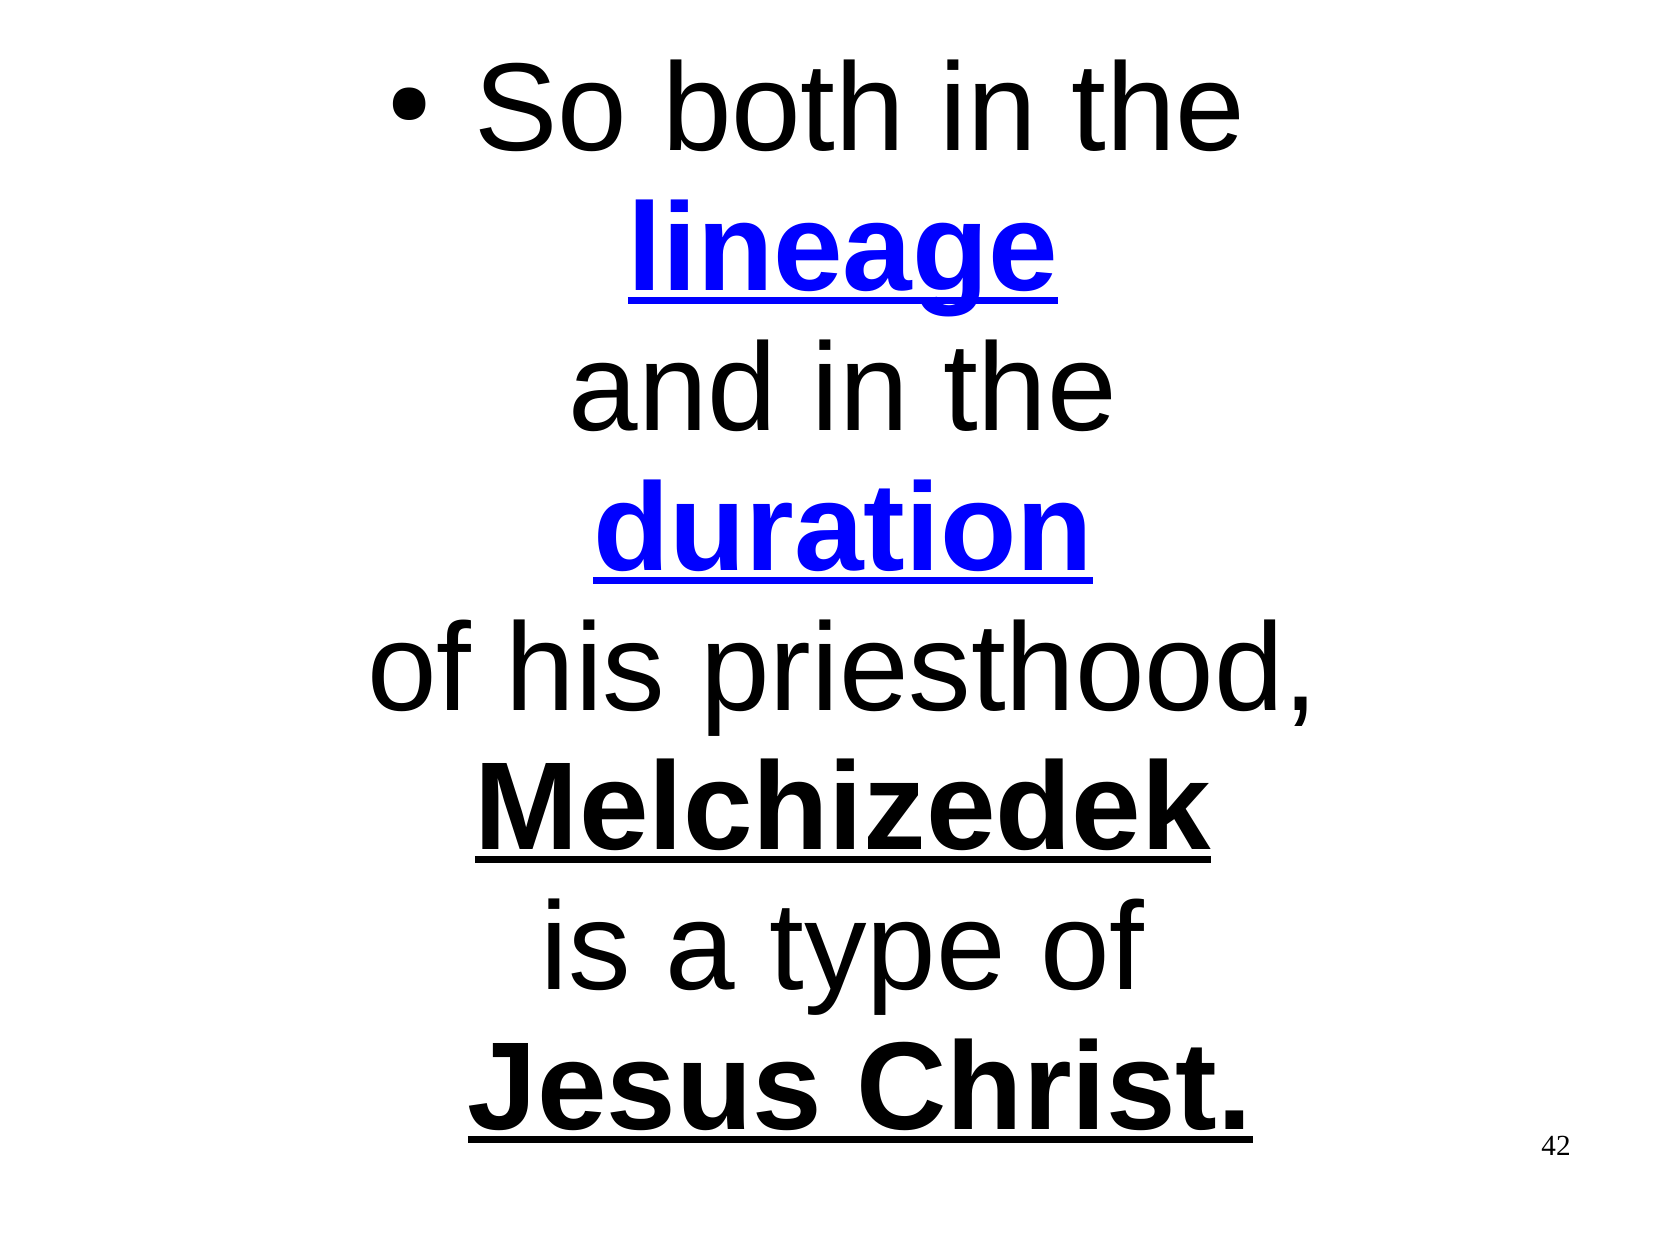

# So both in the lineage and in the duration of his priesthood, Melchizedek is a type of Jesus Christ.
42